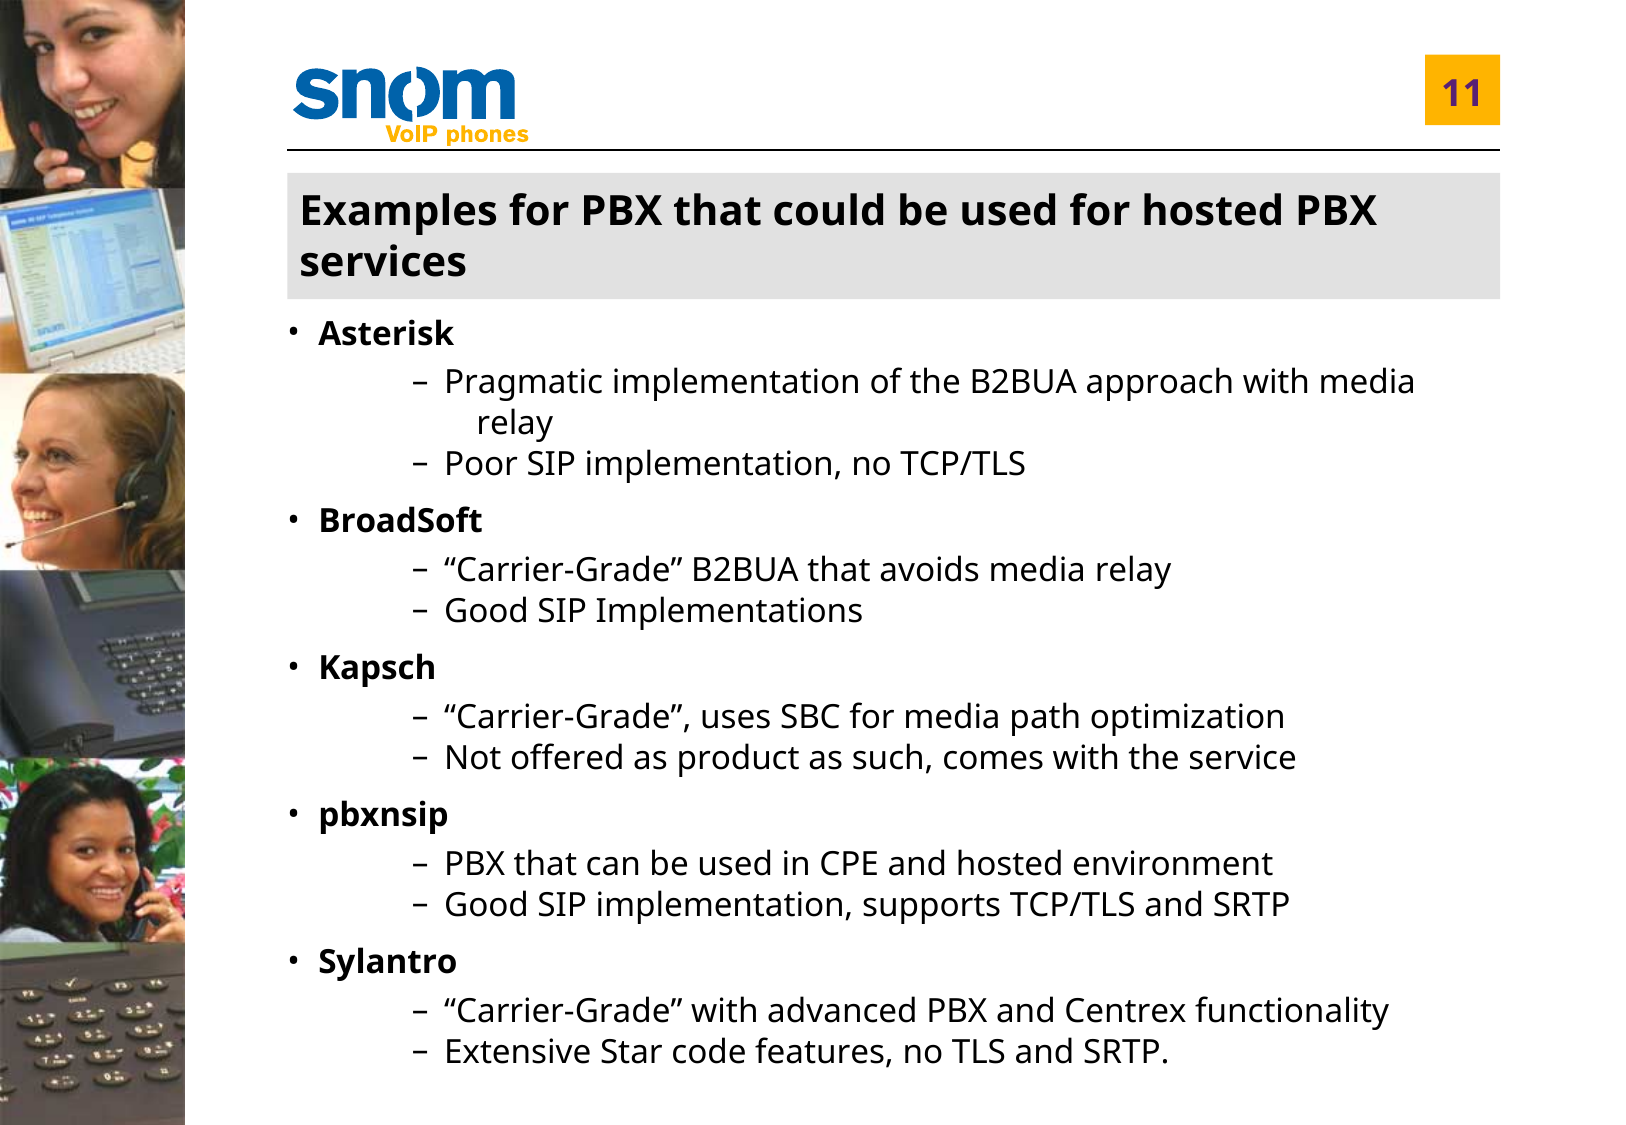

11
# Examples for PBX that could be used for hosted PBX services
Asterisk
Pragmatic implementation of the B2BUA approach with media relay
Poor SIP implementation, no TCP/TLS
BroadSoft
“Carrier-Grade” B2BUA that avoids media relay
Good SIP Implementations
Kapsch
“Carrier-Grade”, uses SBC for media path optimization
Not offered as product as such, comes with the service
pbxnsip
PBX that can be used in CPE and hosted environment
Good SIP implementation, supports TCP/TLS and SRTP
Sylantro
“Carrier-Grade” with advanced PBX and Centrex functionality
Extensive Star code features, no TLS and SRTP.